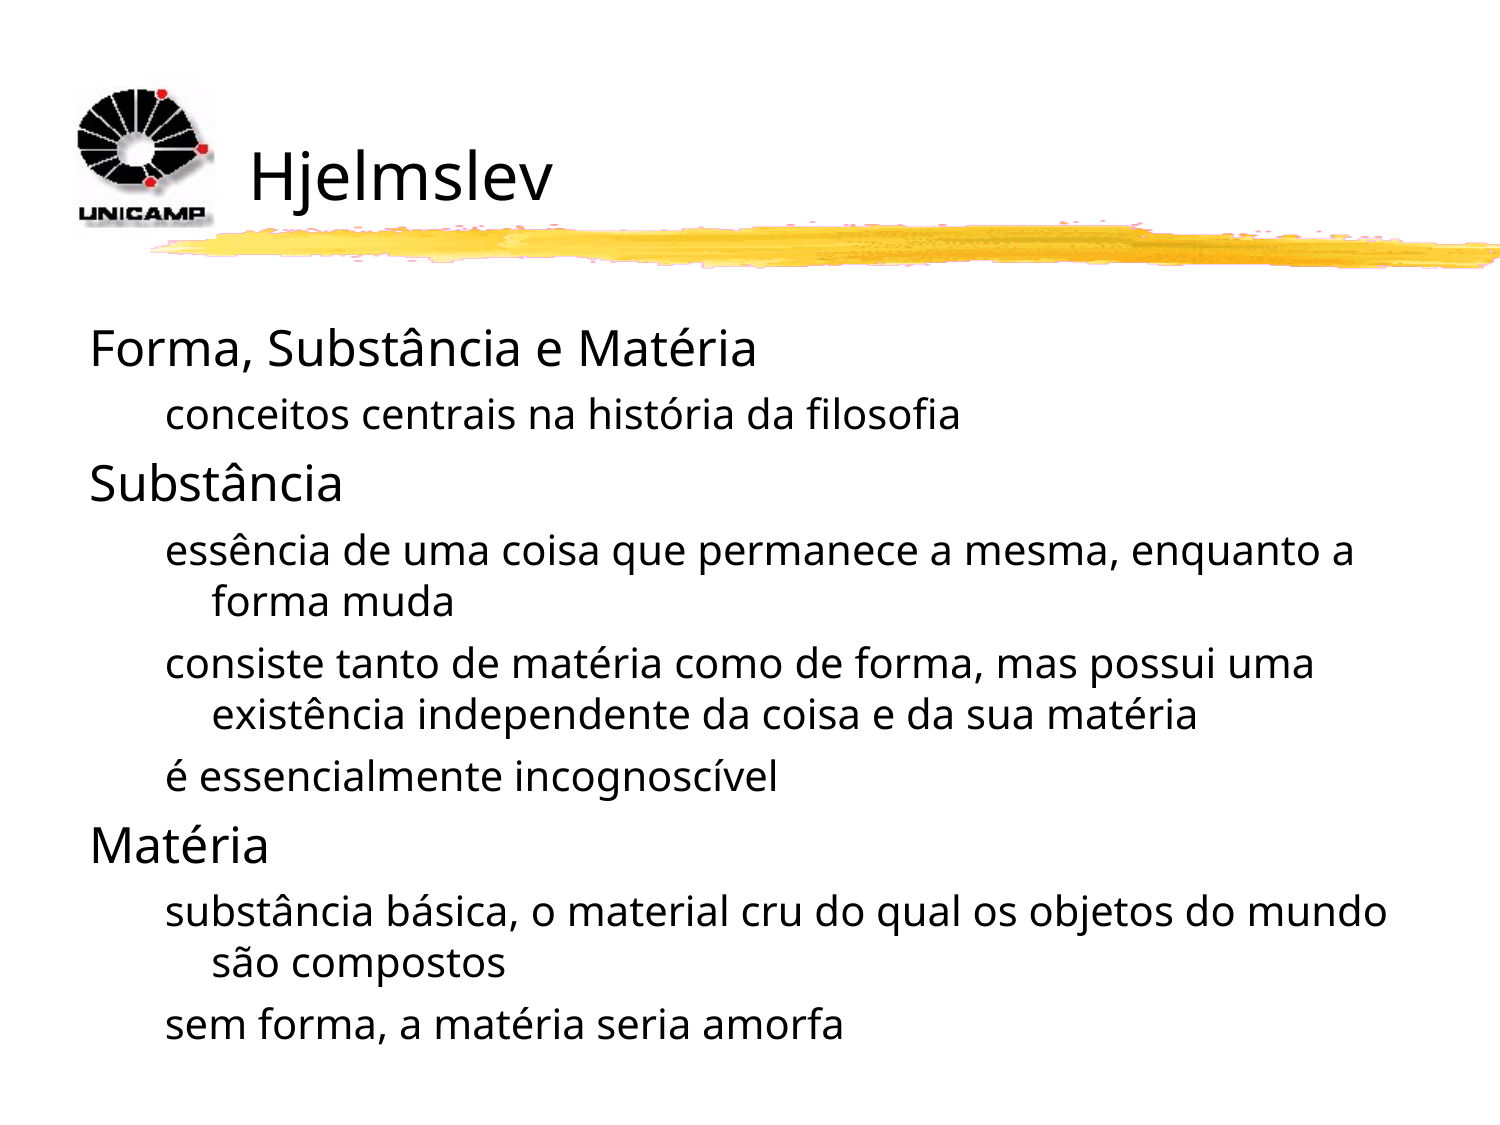

# Hjelmslev
Forma, Substância e Matéria
conceitos centrais na história da filosofia
Substância
essência de uma coisa que permanece a mesma, enquanto a forma muda
consiste tanto de matéria como de forma, mas possui uma existência independente da coisa e da sua matéria
é essencialmente incognoscível
Matéria
substância básica, o material cru do qual os objetos do mundo são compostos
sem forma, a matéria seria amorfa